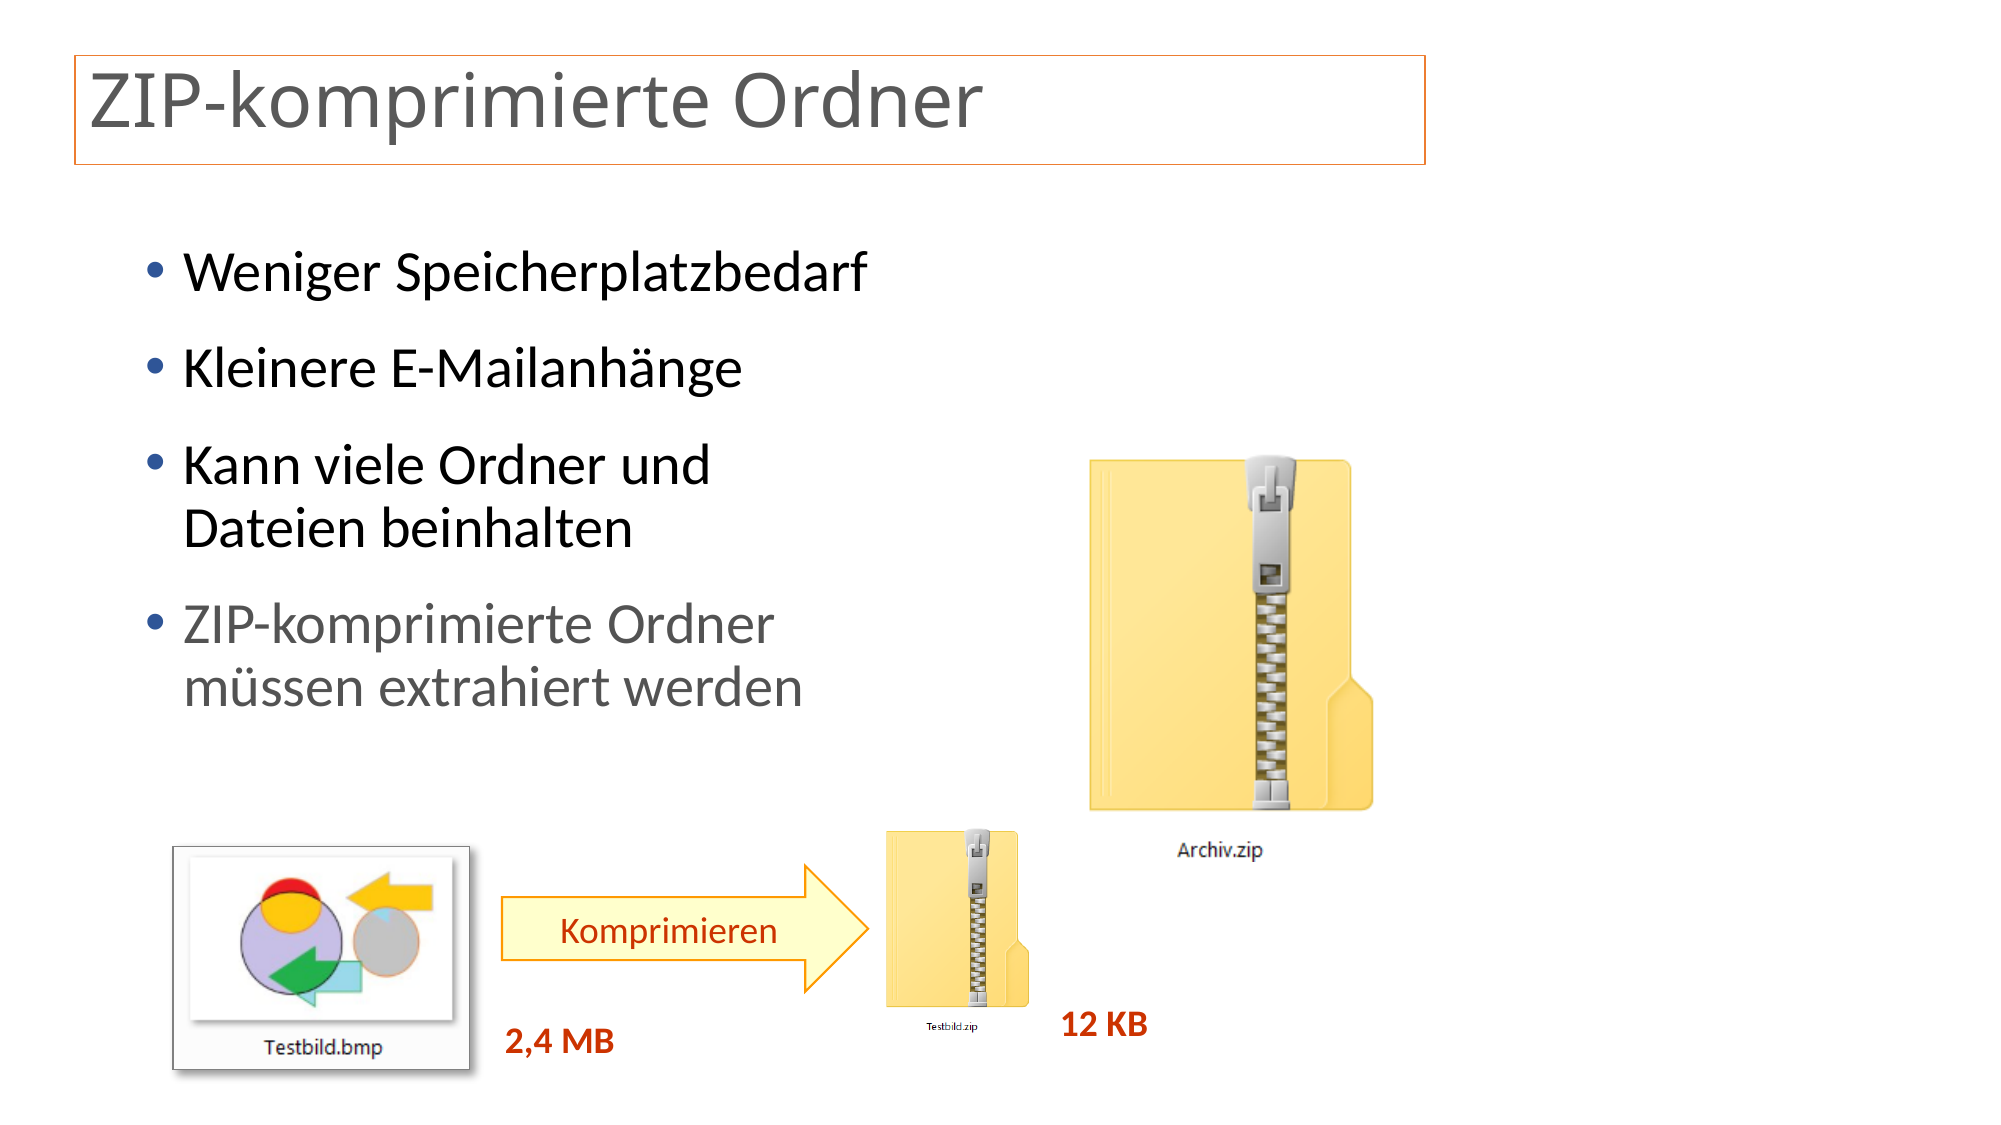

ZIP-komprimierte Ordner
Weniger Speicherplatzbedarf
Kleinere E-Mailanhänge
Kann viele Ordner und Dateien beinhalten
ZIP-komprimierte Ordner müssen extrahiert werden
Komprimieren
12 KB
2,4 MB